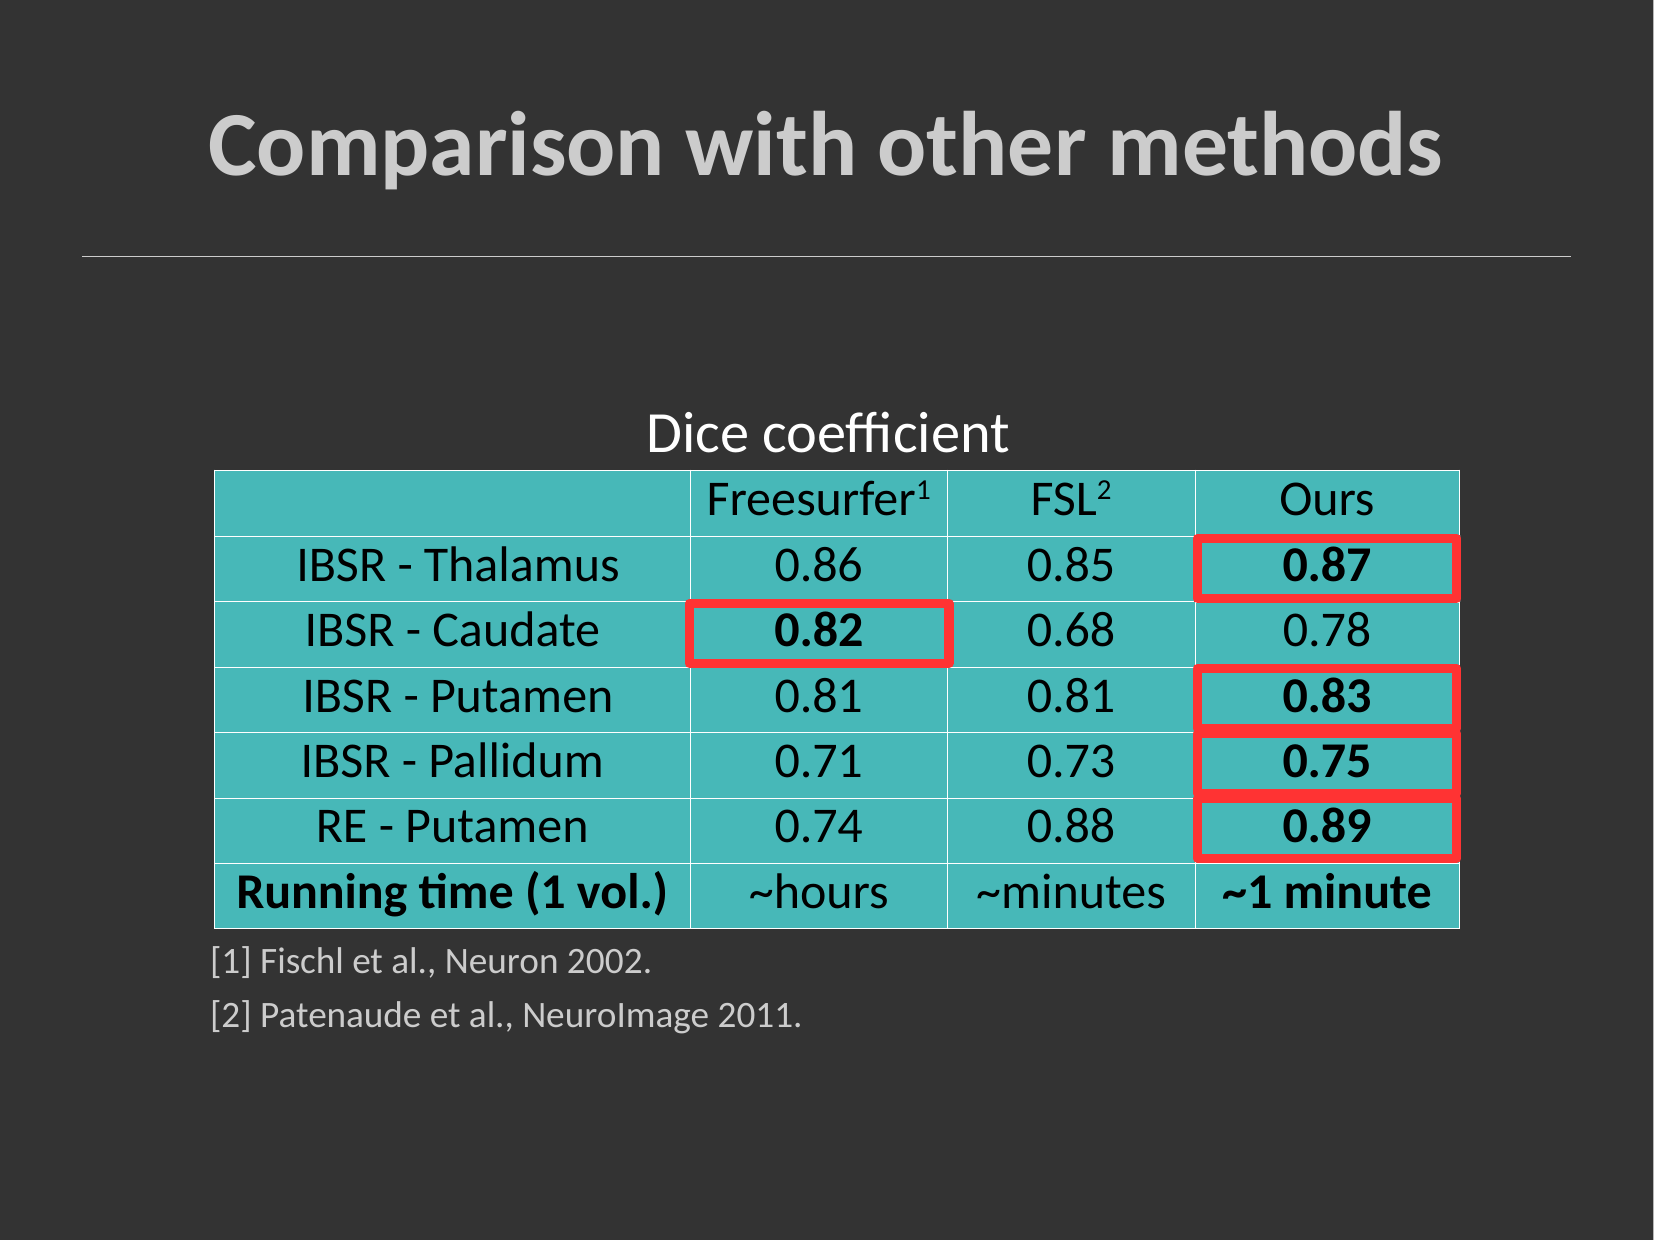

# Comparison with other methods
Dice coefficient
| | Freesurfer1 | FSL2 | Ours |
| --- | --- | --- | --- |
| IBSR - Thalamus | 0.86 | 0.85 | 0.87 |
| IBSR - Caudate | 0.82 | 0.68 | 0.78 |
| IBSR - Putamen | 0.81 | 0.81 | 0.83 |
| IBSR - Pallidum | 0.71 | 0.73 | 0.75 |
| RE - Putamen | 0.74 | 0.88 | 0.89 |
| Running time (1 vol.) | ~hours | ~minutes | ~1 minute |
[1] Fischl et al., Neuron 2002.
[2] Patenaude et al., NeuroImage 2011.